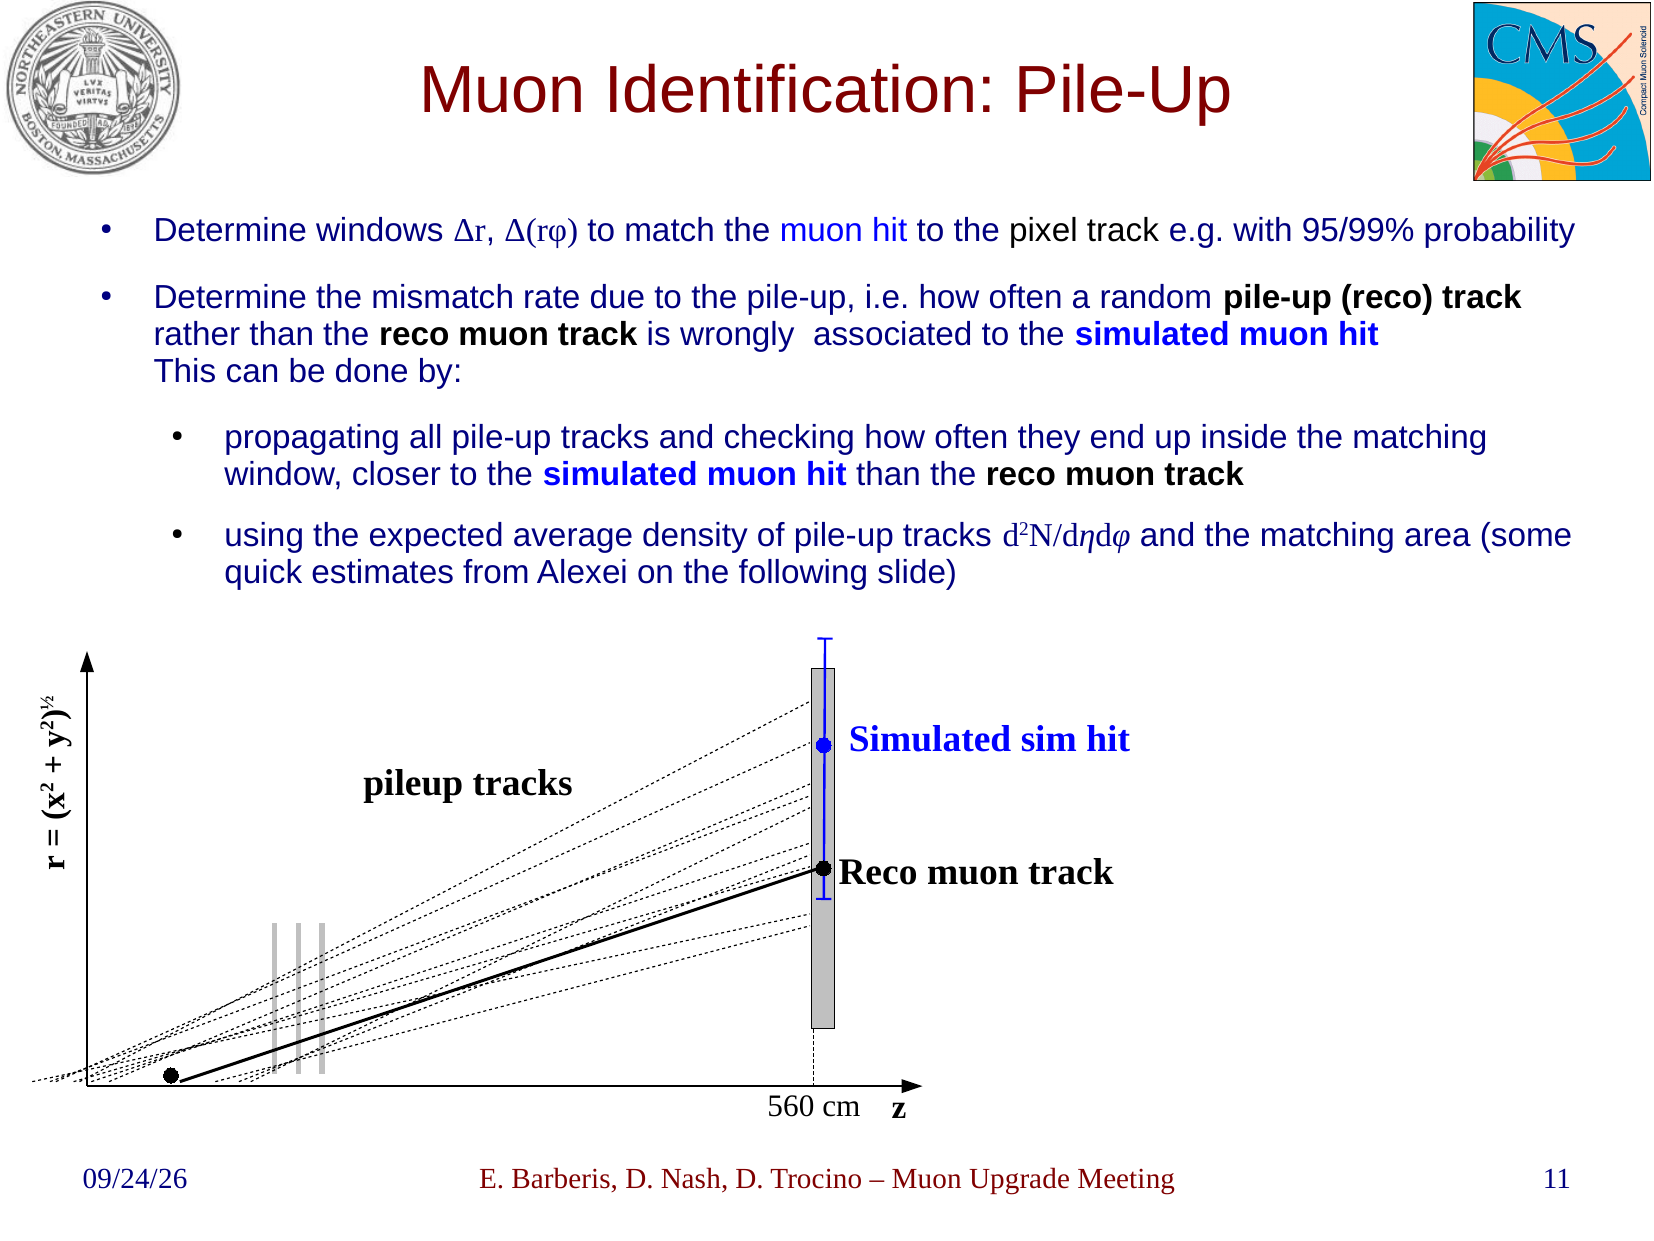

# Muon Identification: Pile-Up
Determine windows Δr, Δ(rφ) to match the muon hit to the pixel track e.g. with 95/99% probability
Determine the mismatch rate due to the pile-up, i.e. how often a random pile-up (reco) track rather than the reco muon track is wrongly associated to the simulated muon hit
This can be done by:
propagating all pile-up tracks and checking how often they end up inside the matching window, closer to the simulated muon hit than the reco muon track
using the expected average density of pile-up tracks d2N/dηdφ and the matching area (some quick estimates from Alexei on the following slide)
Simulated sim hit
pileup tracks
r = (x2 + y2)½
Reco muon track
560 cm
z
D. Trocino - Meeting
11